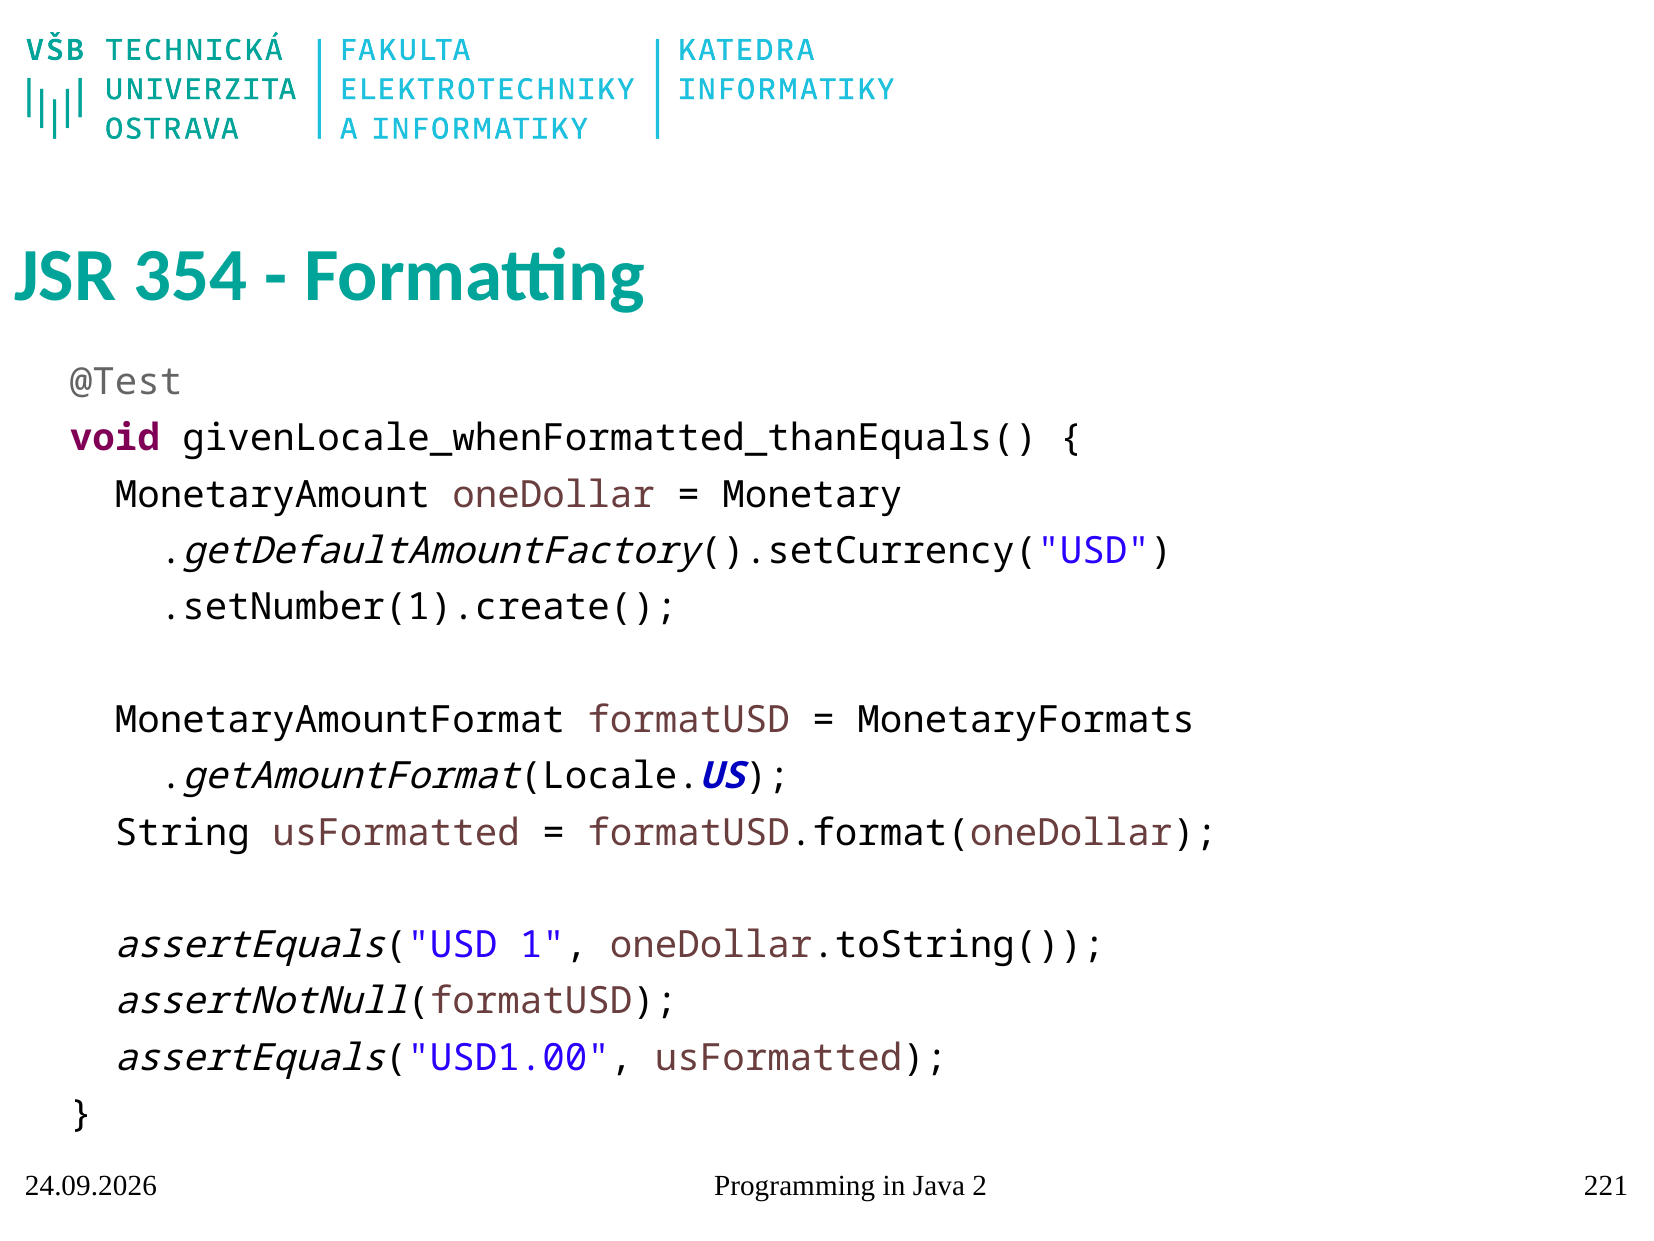

# JSR 354 - Formatting
 @Test
 void givenLocale_whenFormatted_thanEquals() {
 MonetaryAmount oneDollar = Monetary
 .getDefaultAmountFactory().setCurrency("USD")
 .setNumber(1).create();
 MonetaryAmountFormat formatUSD = MonetaryFormats
 .getAmountFormat(Locale.US);
 String usFormatted = formatUSD.format(oneDollar);
 assertEquals("USD 1", oneDollar.toString());
 assertNotNull(formatUSD);
 assertEquals("USD1.00", usFormatted);
 }
Programming in Java 2
221